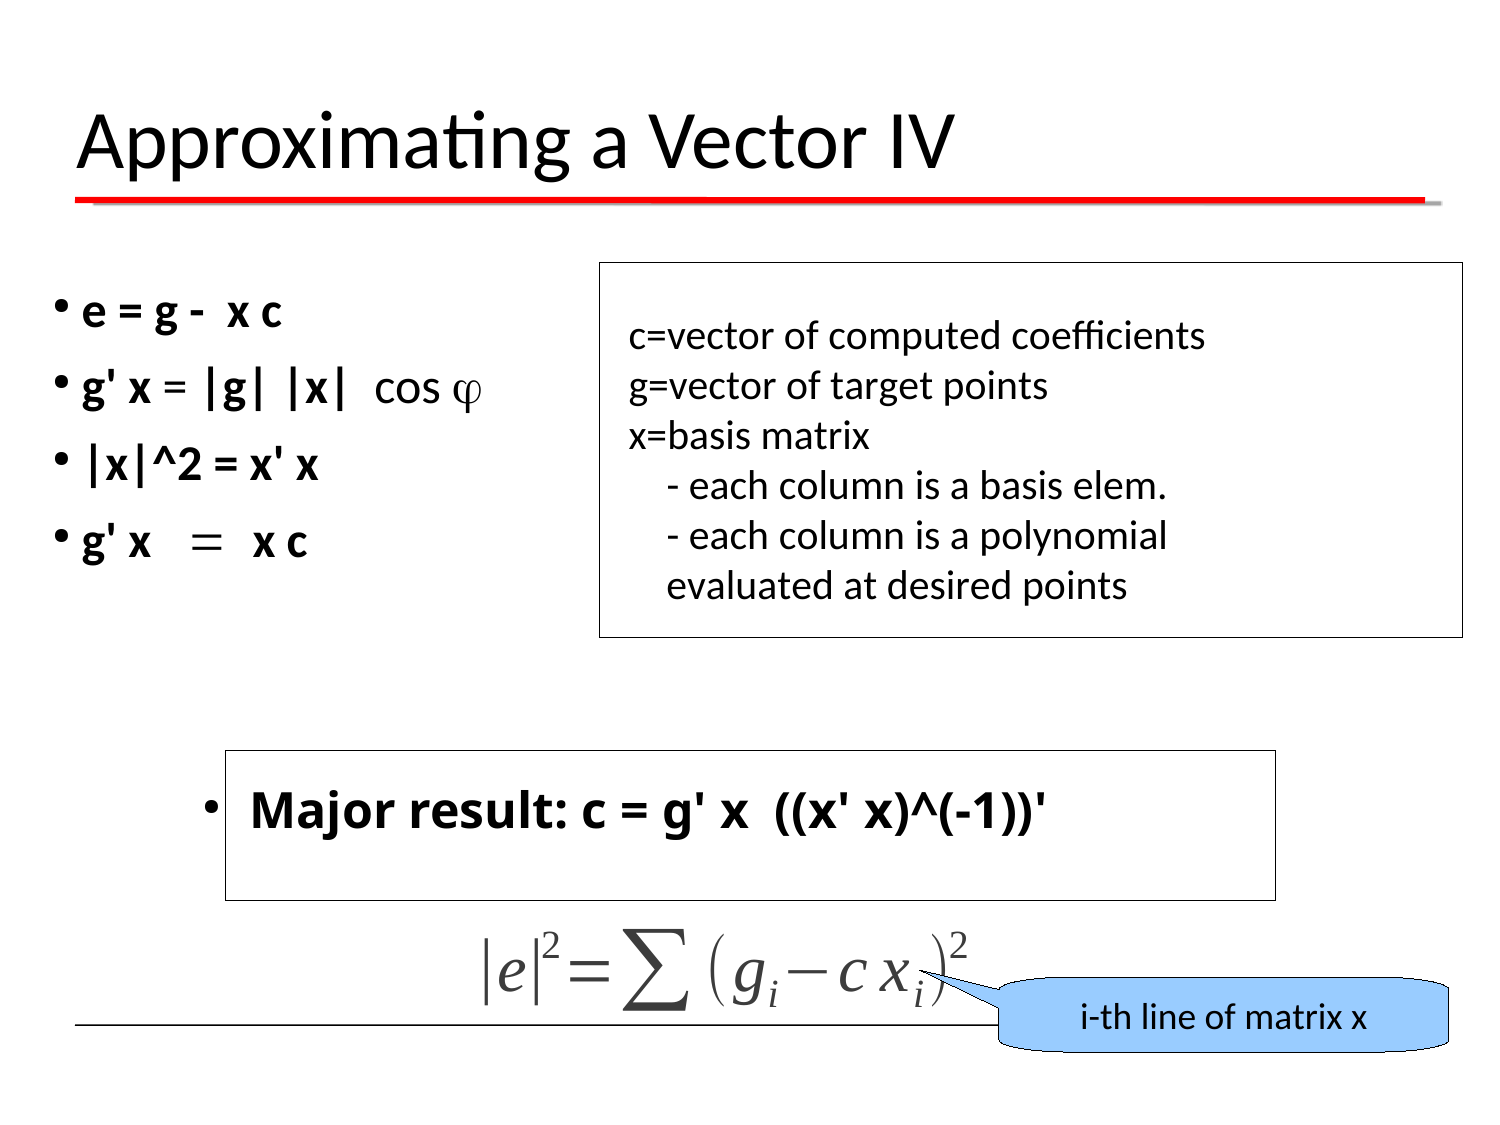

# Approximating a Vector IV
 e = g - x c
 g' x = |g| |x| cos j
 |x|^2 = x' x
 g' x = x c
Major result: c = g' x ((x' x)^(-1))'
c=vector of computed coefficients
g=vector of target points
x=basis matrix
 - each column is a basis elem.
 - each column is a polynomial
 evaluated at desired points
i-th line of matrix x